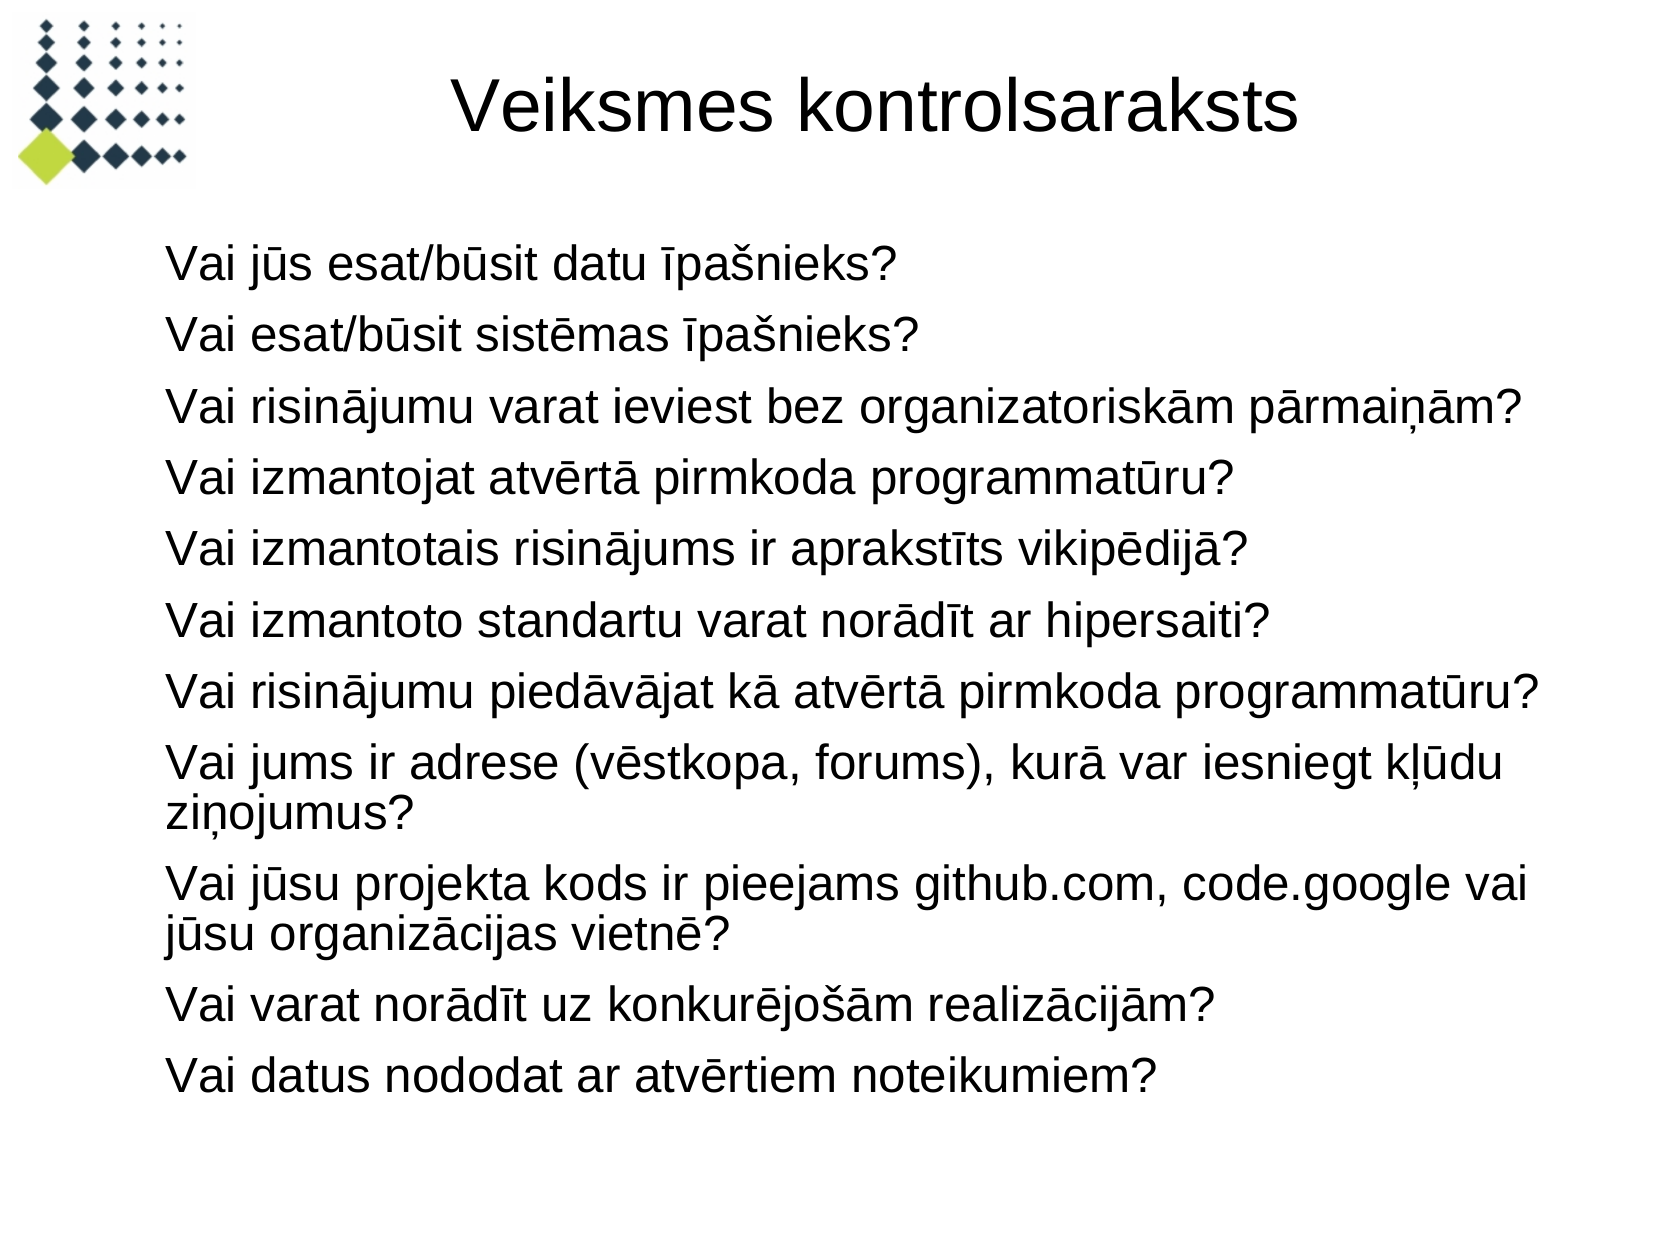

# Veiksmes kontrolsaraksts
Vai jūs esat/būsit datu īpašnieks?
Vai esat/būsit sistēmas īpašnieks?
Vai risinājumu varat ieviest bez organizatoriskām pārmaiņām?
Vai izmantojat atvērtā pirmkoda programmatūru?
Vai izmantotais risinājums ir aprakstīts vikipēdijā?
Vai izmantoto standartu varat norādīt ar hipersaiti?
Vai risinājumu piedāvājat kā atvērtā pirmkoda programmatūru?
Vai jums ir adrese (vēstkopa, forums), kurā var iesniegt kļūdu ziņojumus?
Vai jūsu projekta kods ir pieejams github.com, code.google vai jūsu organizācijas vietnē?
Vai varat norādīt uz konkurējošām realizācijām?
Vai datus nododat ar atvērtiem noteikumiem?